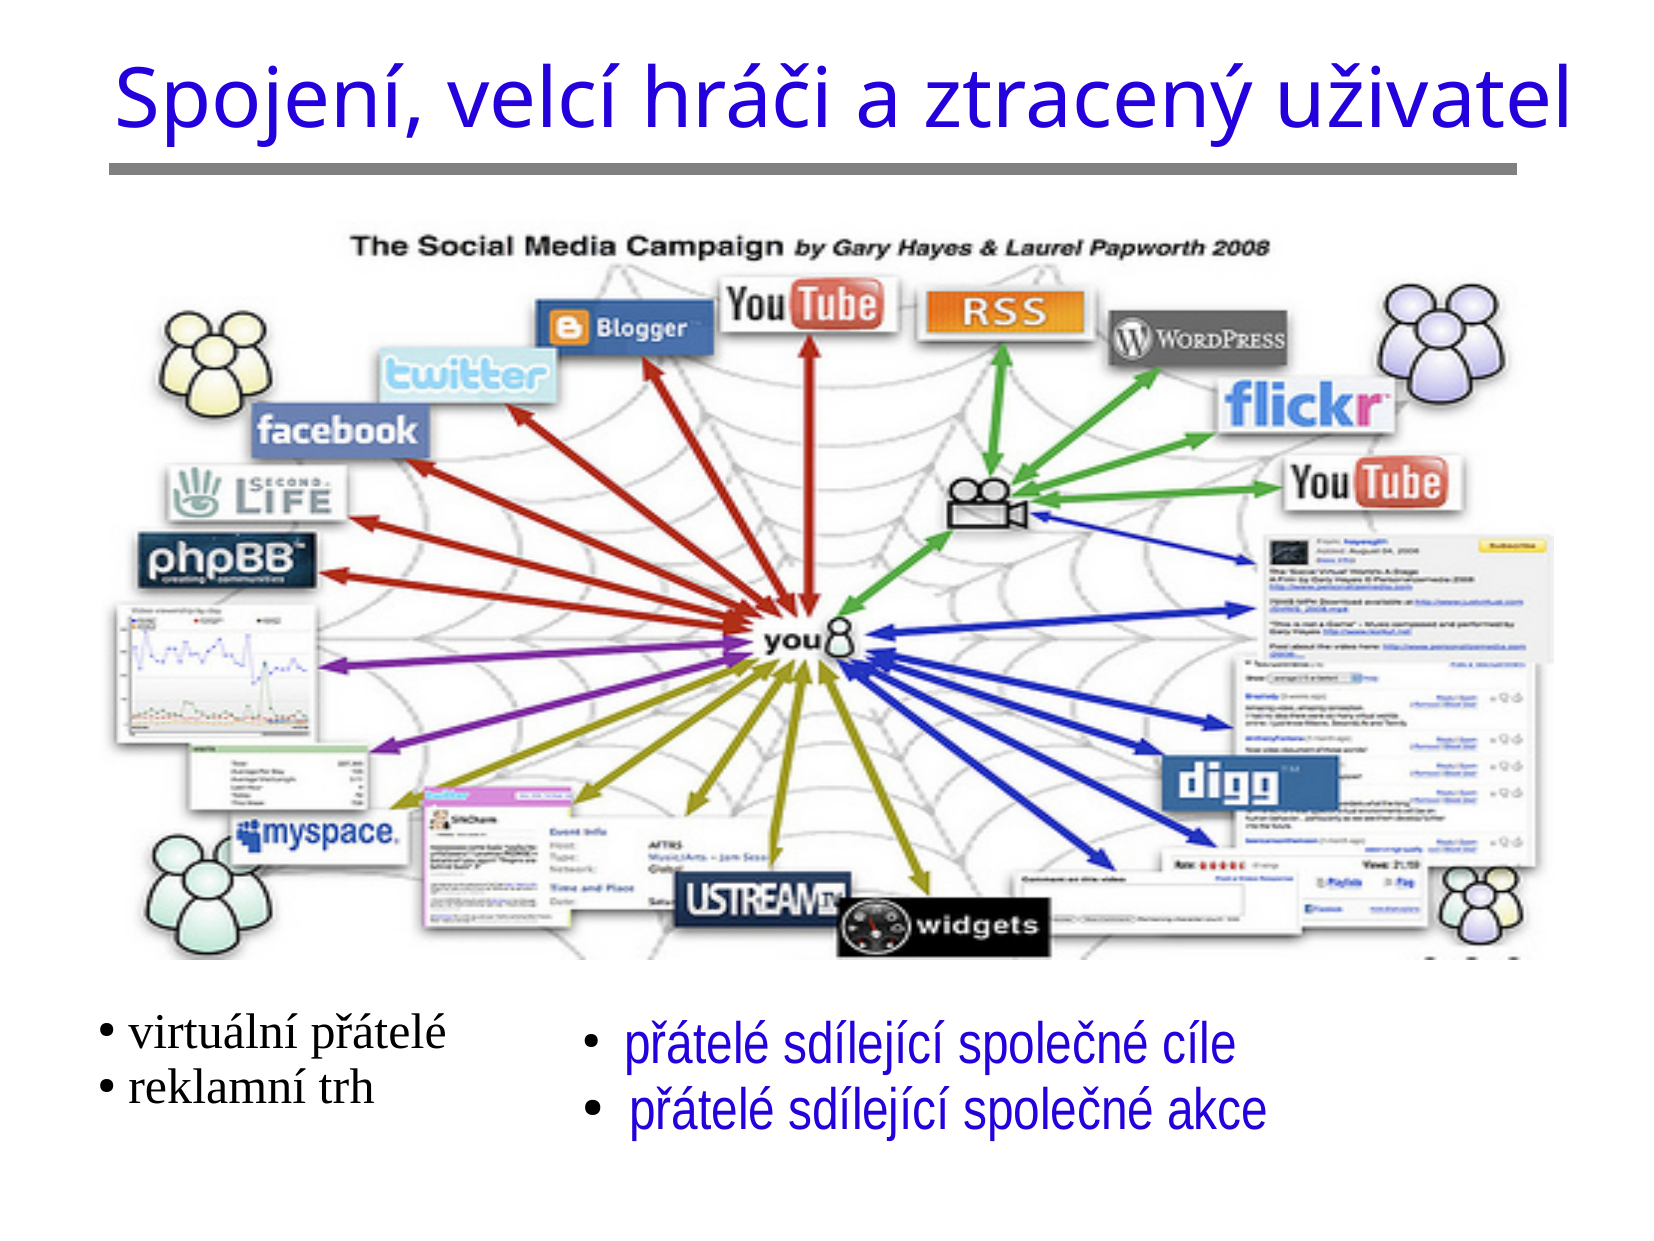

# Spojení, velcí hráči a ztracený uživatel
 virtuální přátelé
 reklamní trh
 přátelé sdílející společné cíle
 přátelé sdílející společné akce